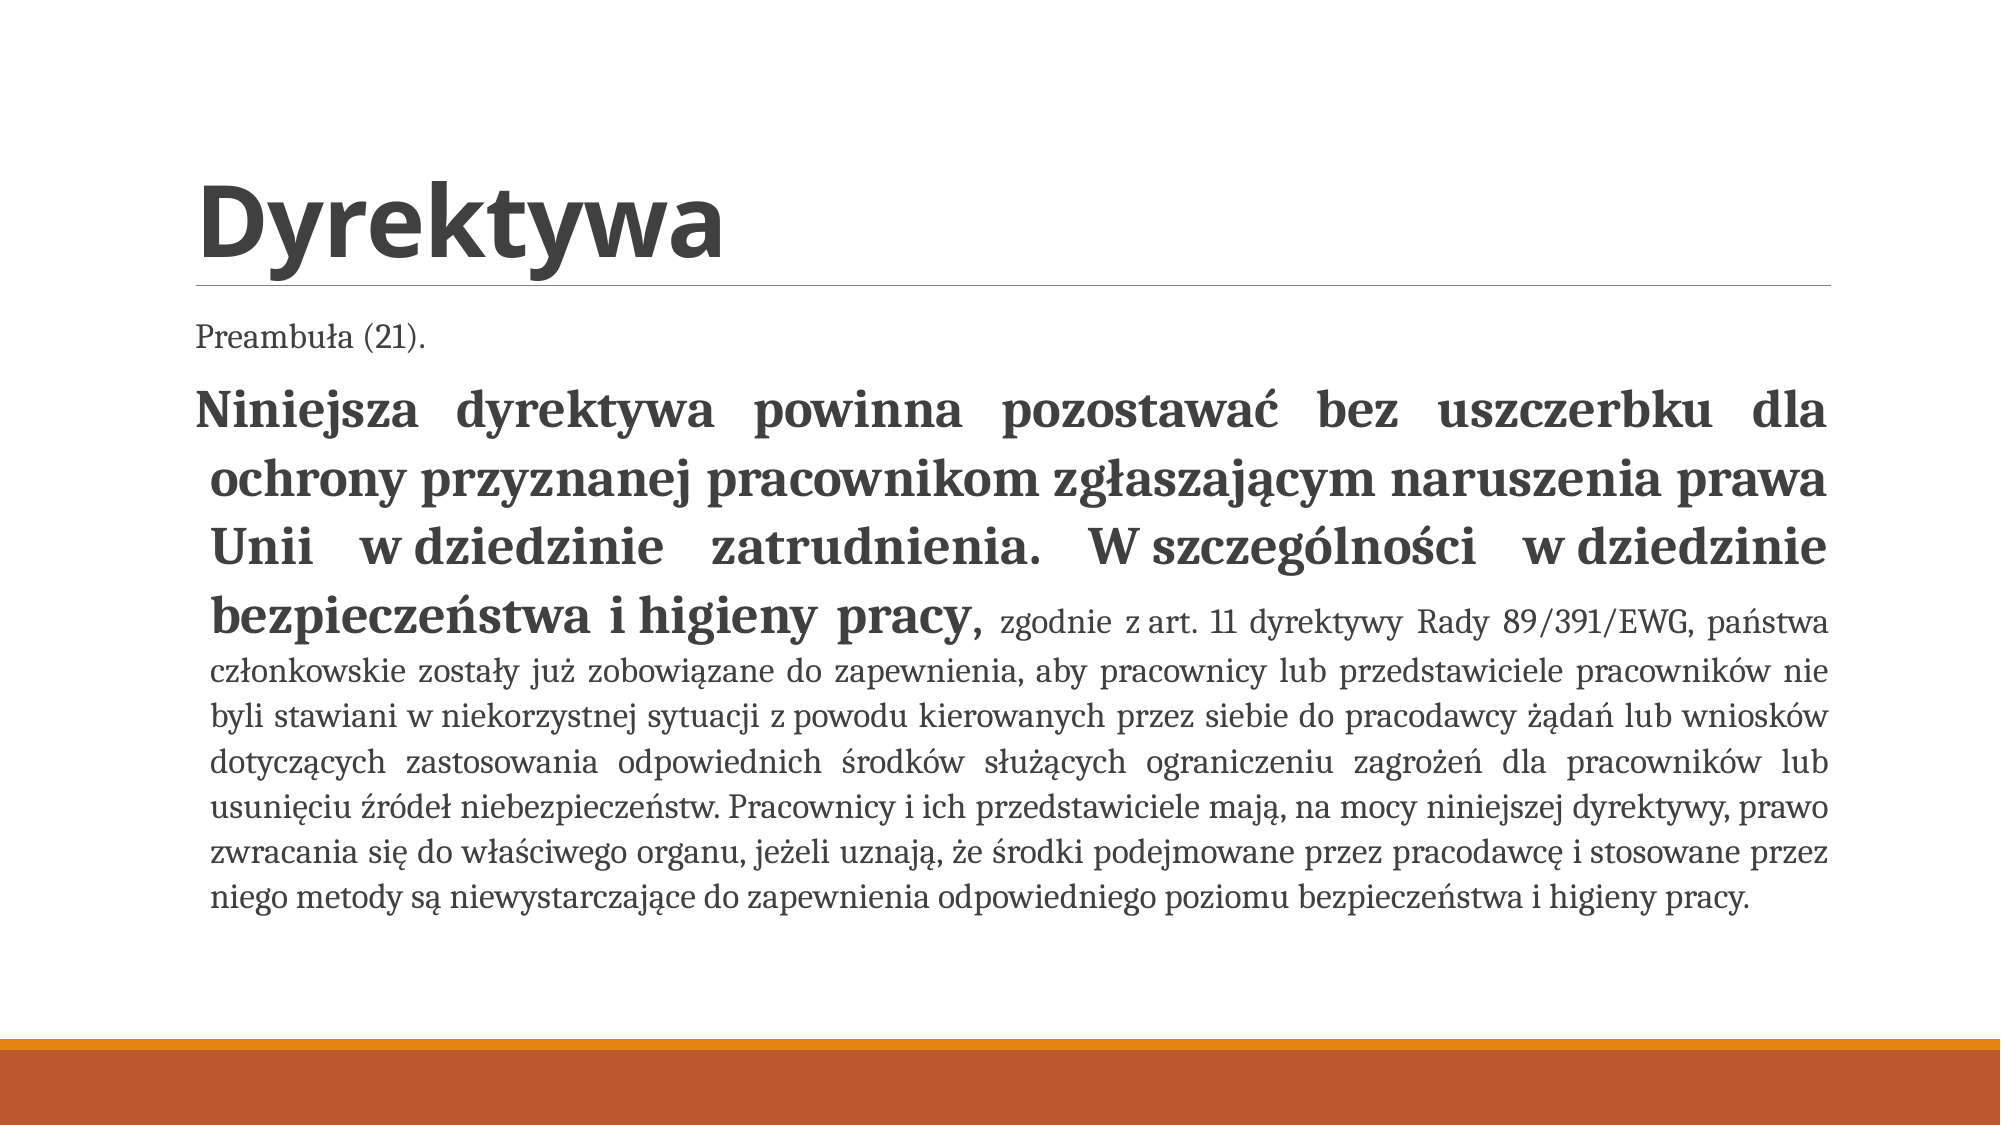

# Dyrektywa
Preambuła (21).
Niniejsza dyrektywa powinna pozostawać bez uszczerbku dla ochrony przyznanej pracownikom zgłaszającym naruszenia prawa Unii w dziedzinie zatrudnienia. W szczególności w dziedzinie bezpieczeństwa i higieny pracy, zgodnie z art. 11 dyrektywy Rady 89/391/EWG, państwa członkowskie zostały już zobowiązane do zapewnienia, aby pracownicy lub przedstawiciele pracowników nie byli stawiani w niekorzystnej sytuacji z powodu kierowanych przez siebie do pracodawcy żądań lub wniosków dotyczących zastosowania odpowiednich środków służących ograniczeniu zagrożeń dla pracowników lub usunięciu źródeł niebezpieczeństw. Pracownicy i ich przedstawiciele mają, na mocy niniejszej dyrektywy, prawo zwracania się do właściwego organu, jeżeli uznają, że środki podejmowane przez pracodawcę i stosowane przez niego metody są niewystarczające do zapewnienia odpowiedniego poziomu bezpieczeństwa i higieny pracy.